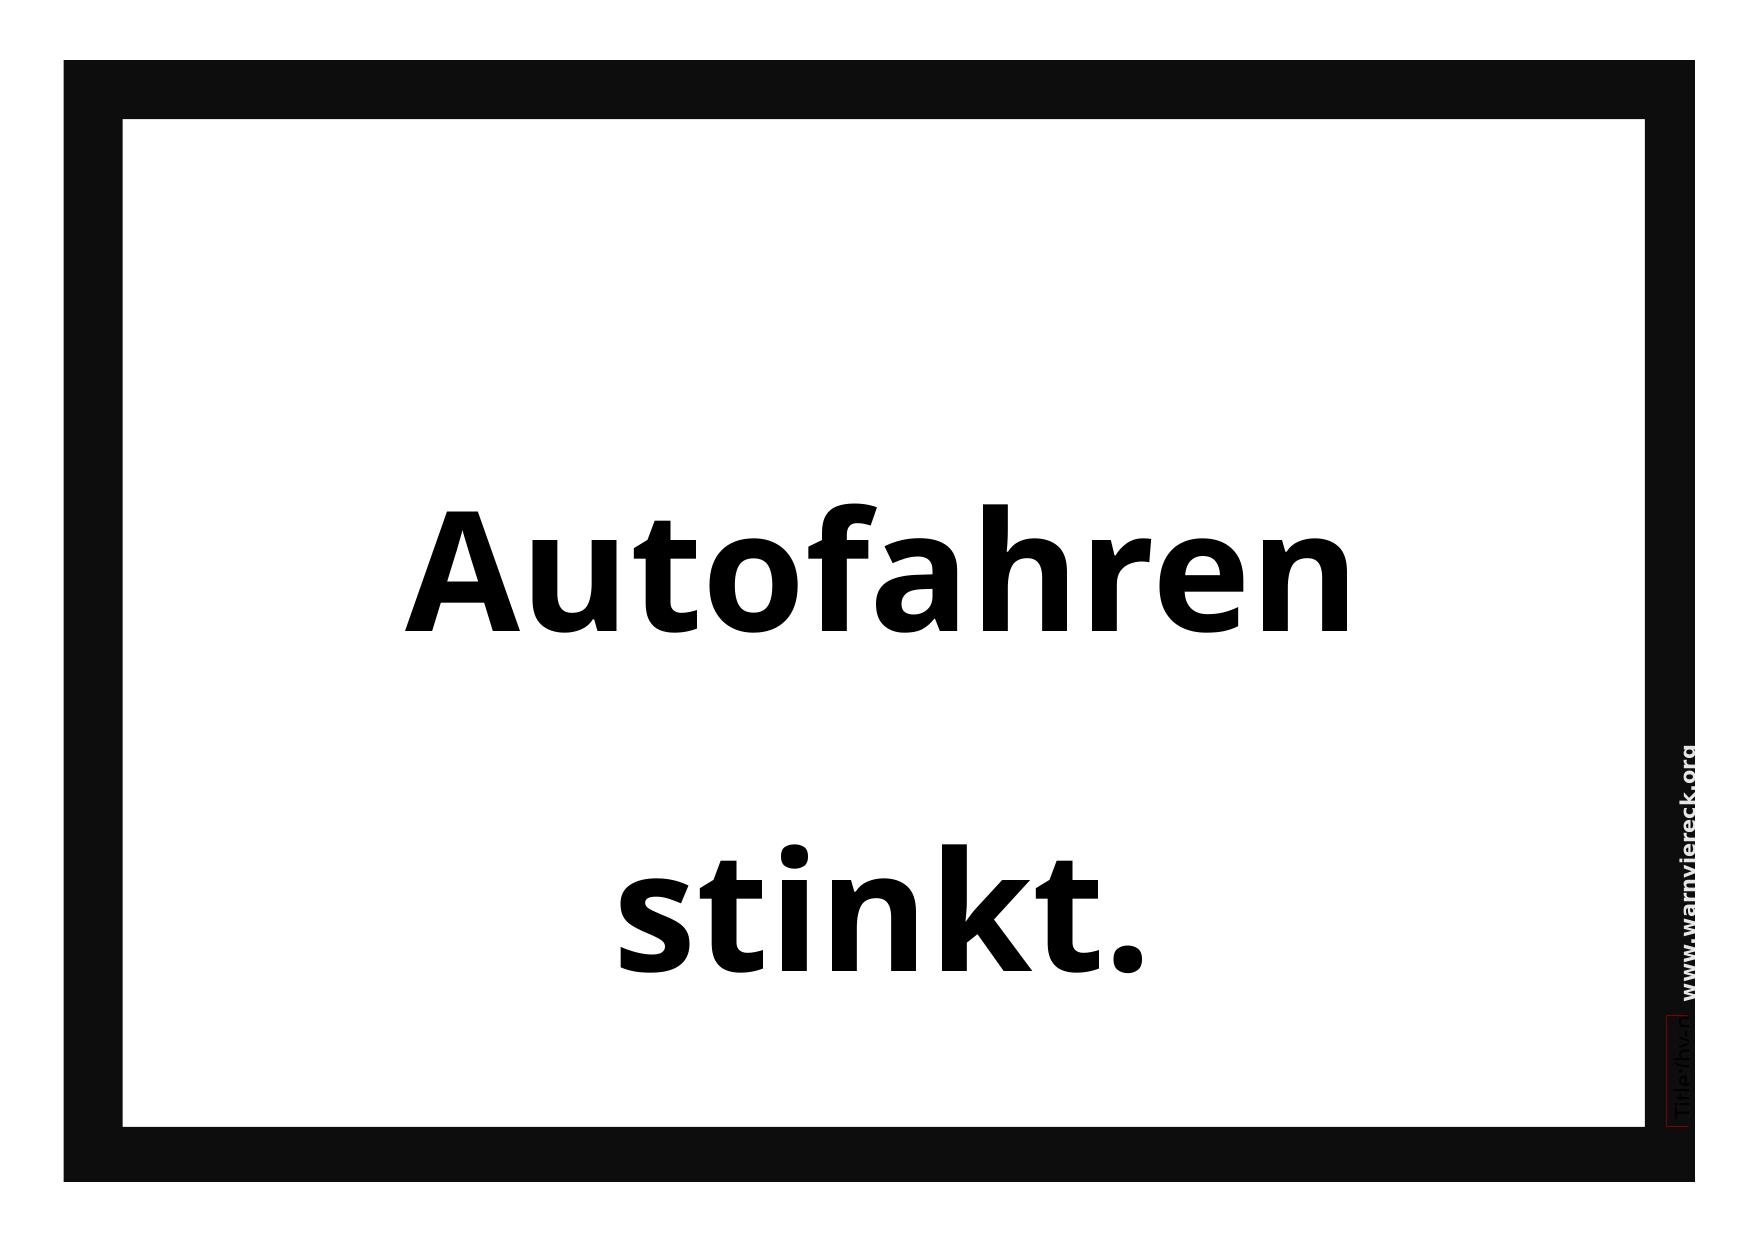

Autofahren
stinkt.
Autoabgase enthalten Benzol, Ruß, Feinstaub und CO2.